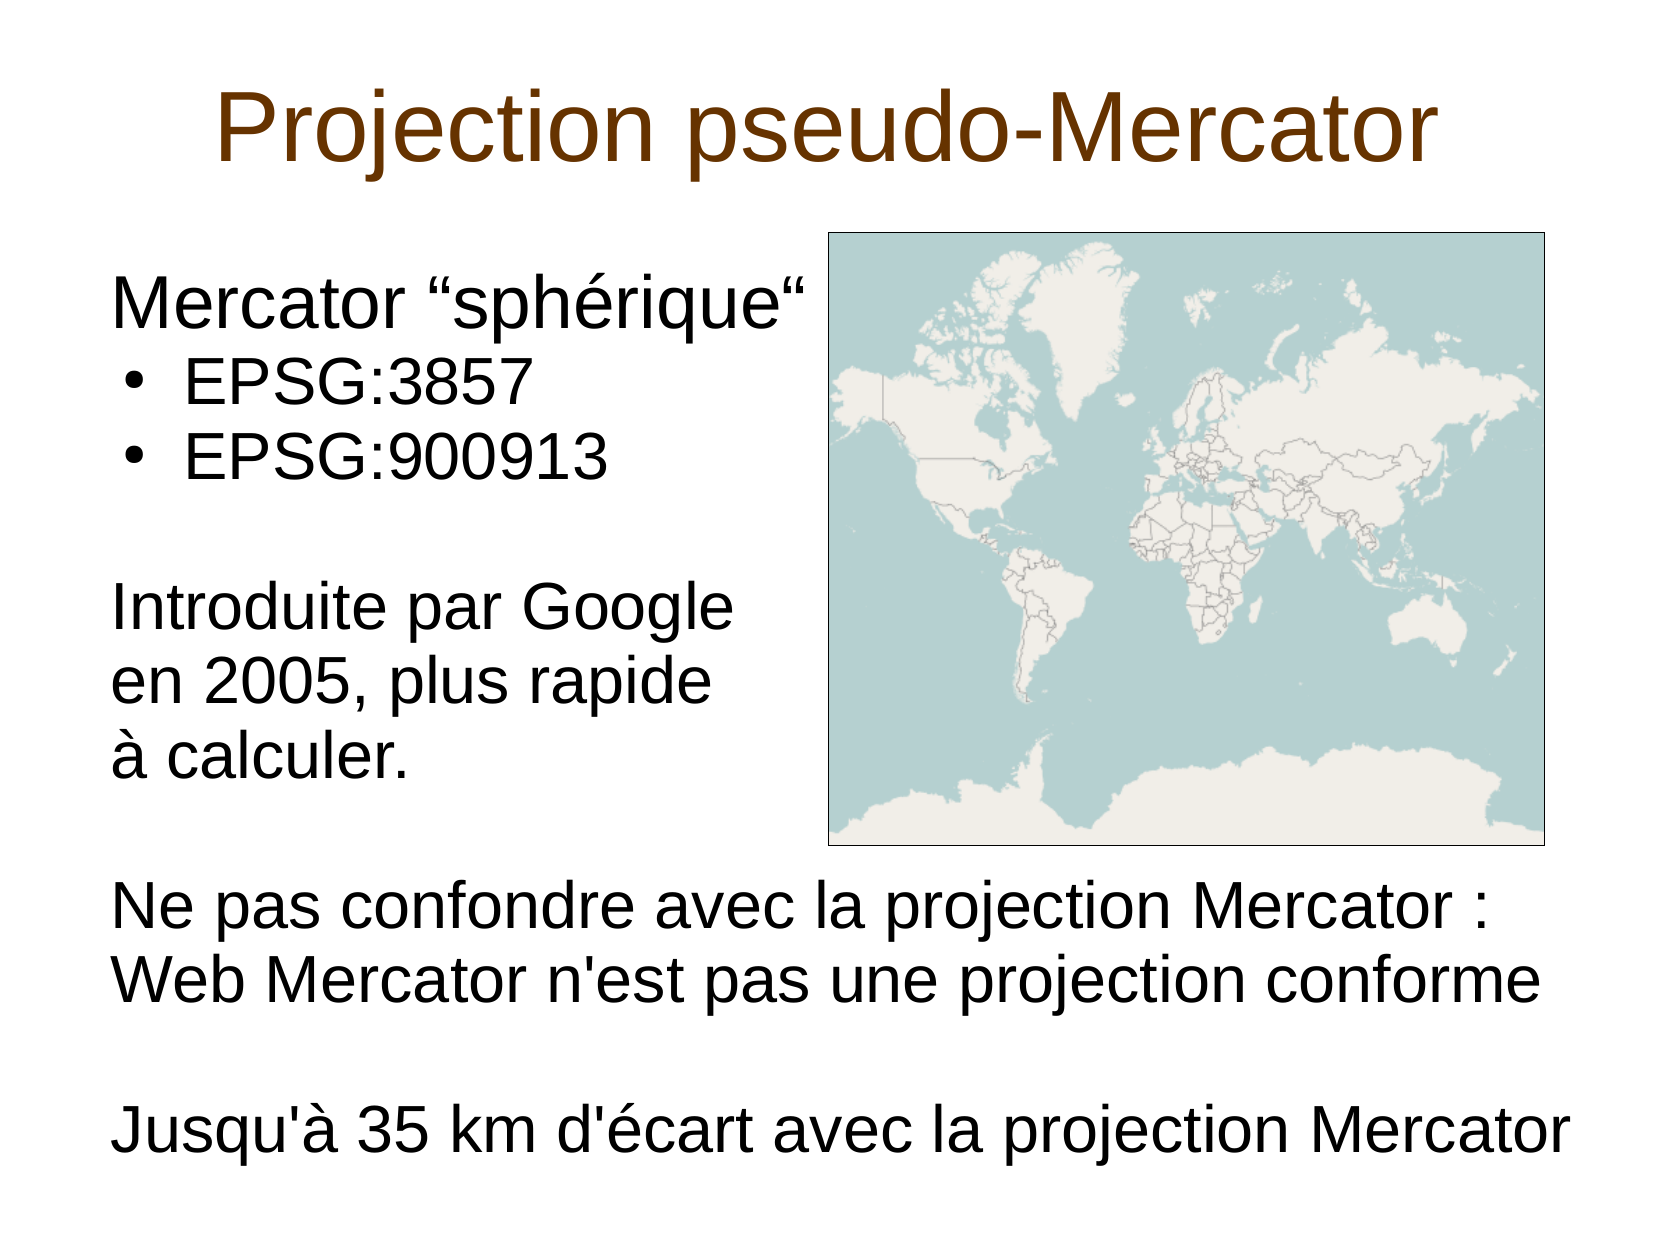

# Projection pseudo-Mercator
Mercator “sphérique“
 EPSG:3857
 EPSG:900913
Introduite par Google
en 2005, plus rapide
à calculer.
Ne pas confondre avec la projection Mercator :
Web Mercator n'est pas une projection conforme
Jusqu'à 35 km d'écart avec la projection Mercator